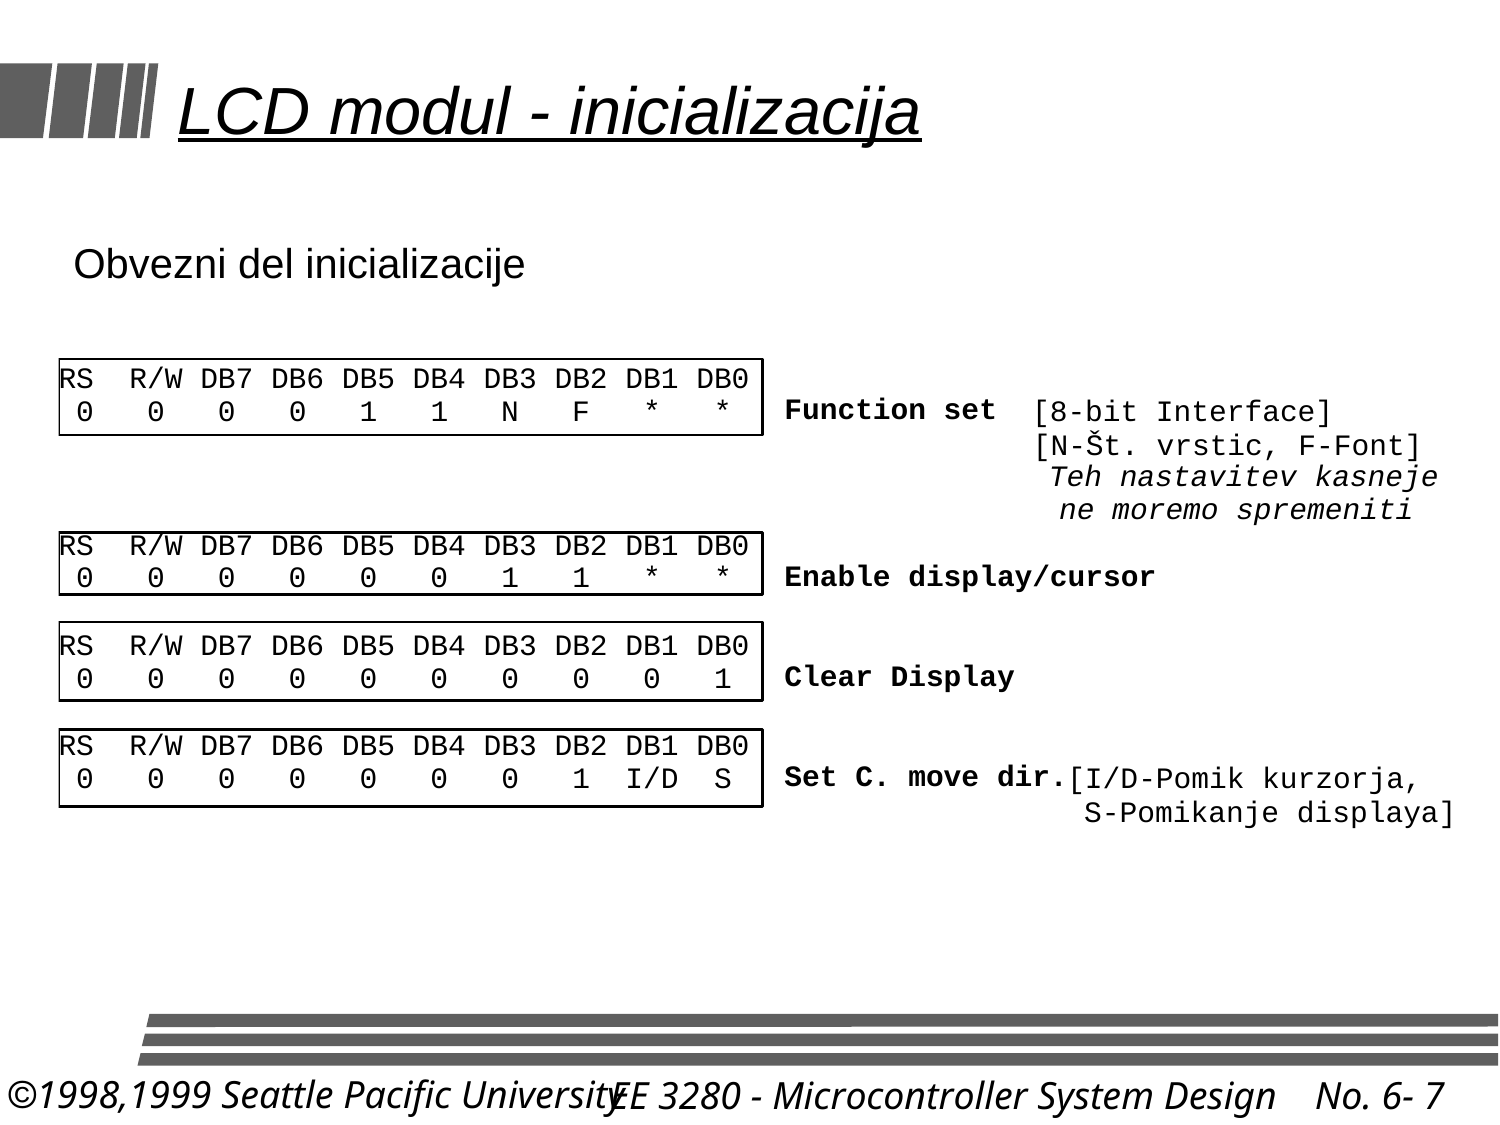

LCD modul - inicializacija
Obvezni del inicializacije